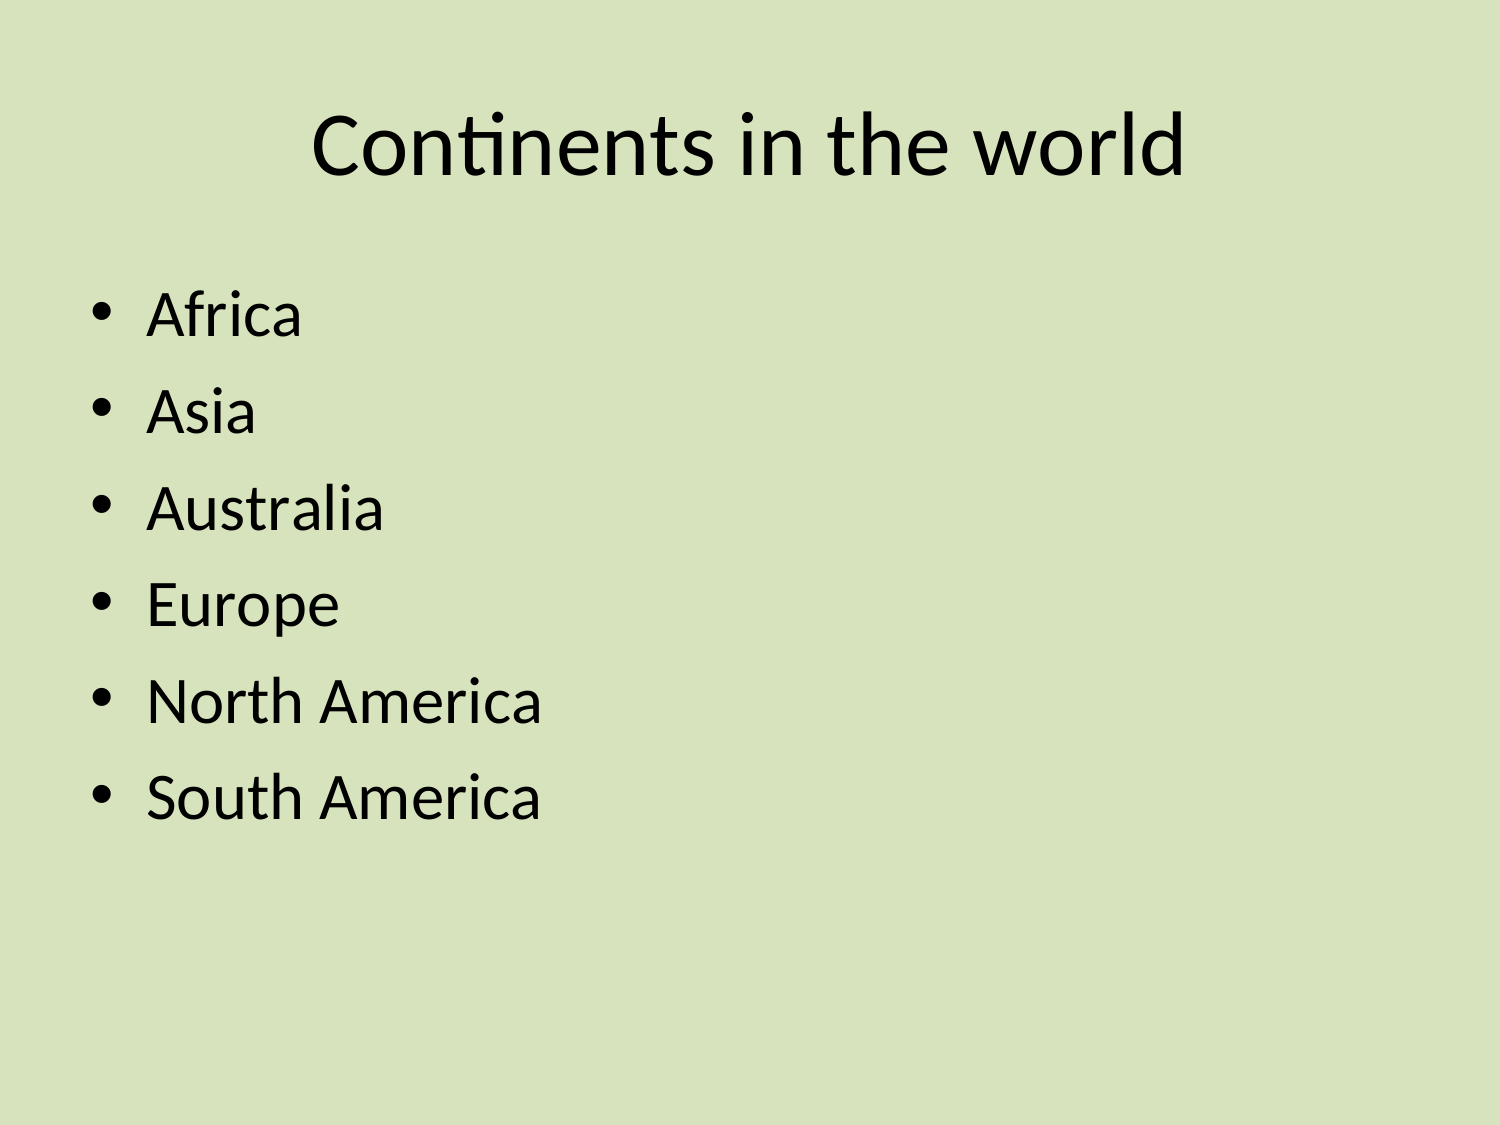

# Continents in the world
Africa
Asia
Australia
Europe
North America
South America